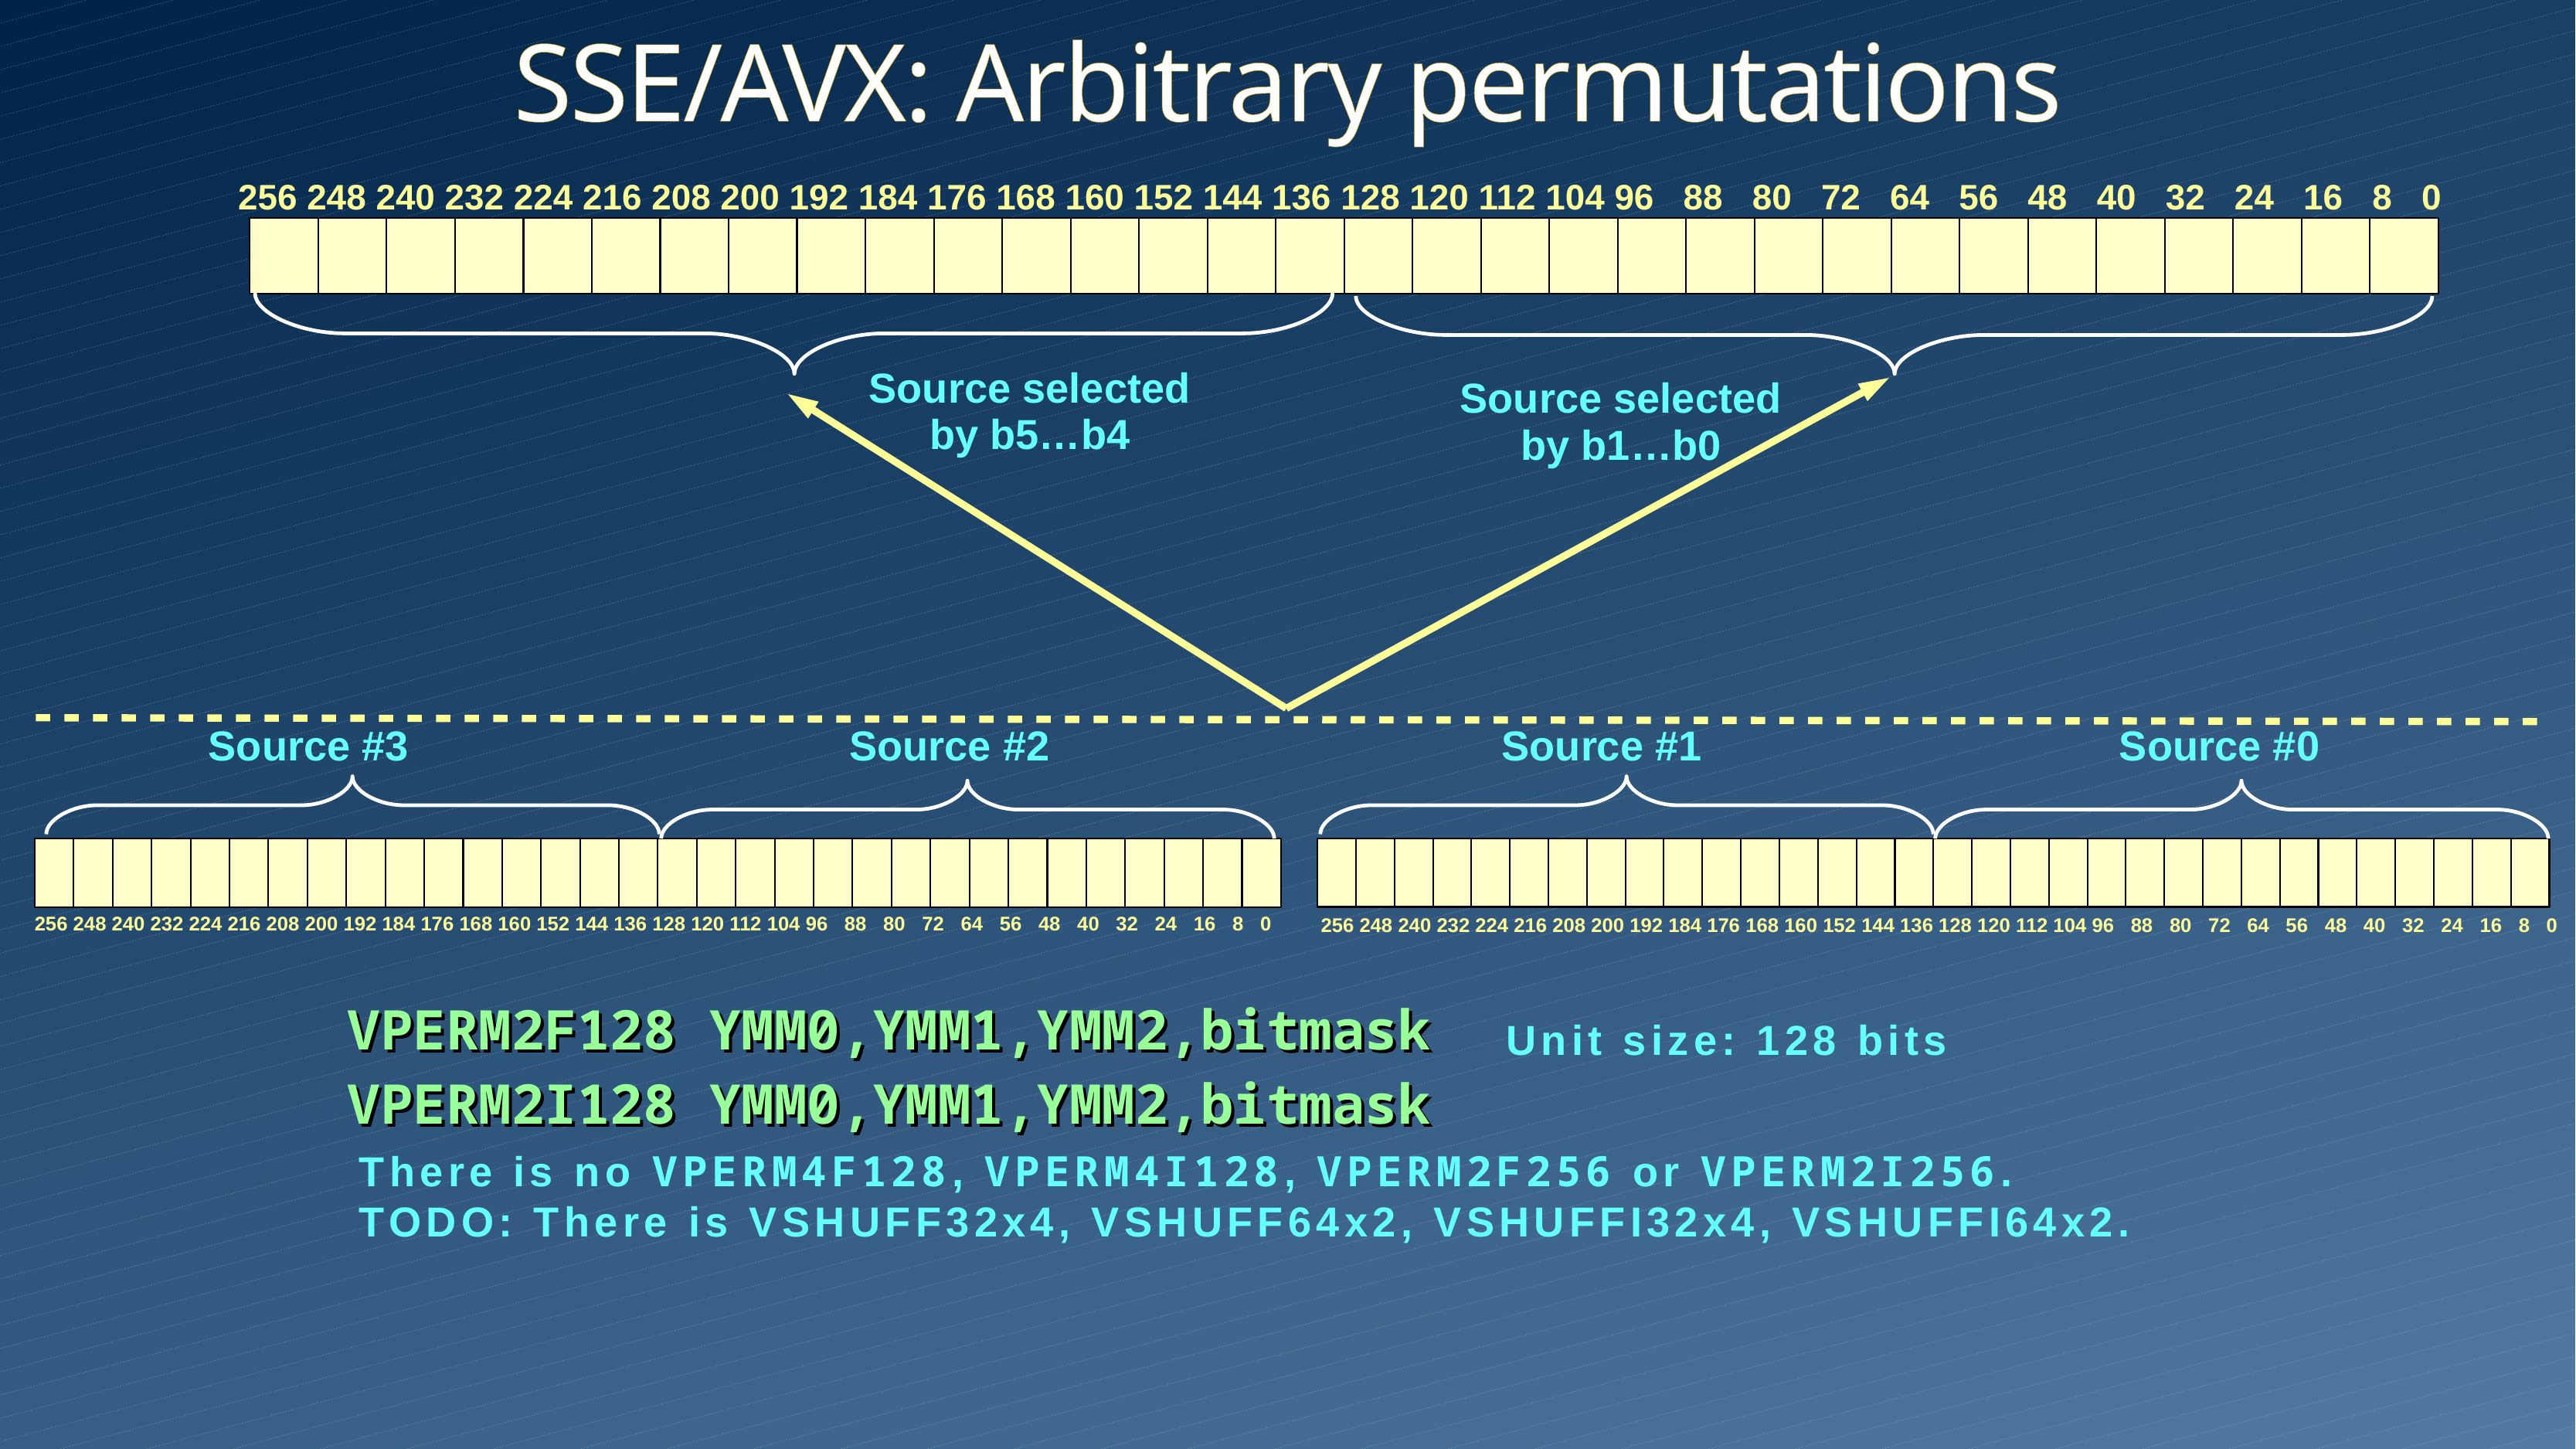

# SSE/AVX: Arbitrary permutations
256 248 240 232 224 216 208 200 192 184 176 168 160 152 144 136 128 120 112 104 96 88 80 72 64 56 48 40 32 24 16 8 0
Source selected
by b5…b4
Source selected
by b1…b0
Source #3 Source #2 Source #1 Source #0
256 248 240 232 224 216 208 200 192 184 176 168 160 152 144 136 128 120 112 104 96 88 80 72 64 56 48 40 32 24 16 8 0
256 248 240 232 224 216 208 200 192 184 176 168 160 152 144 136 128 120 112 104 96 88 80 72 64 56 48 40 32 24 16 8 0
VPERM2F128 YMM0,YMM1,YMM2,bitmask
VPERM2I128 YMM0,YMM1,YMM2,bitmask
Unit size: 128 bits
There is no VPERM4F128, VPERM4I128, VPERM2F256 or VPERM2I256.
TODO: There is VSHUFF32x4, VSHUFF64x2, VSHUFFI32x4, VSHUFFI64x2.